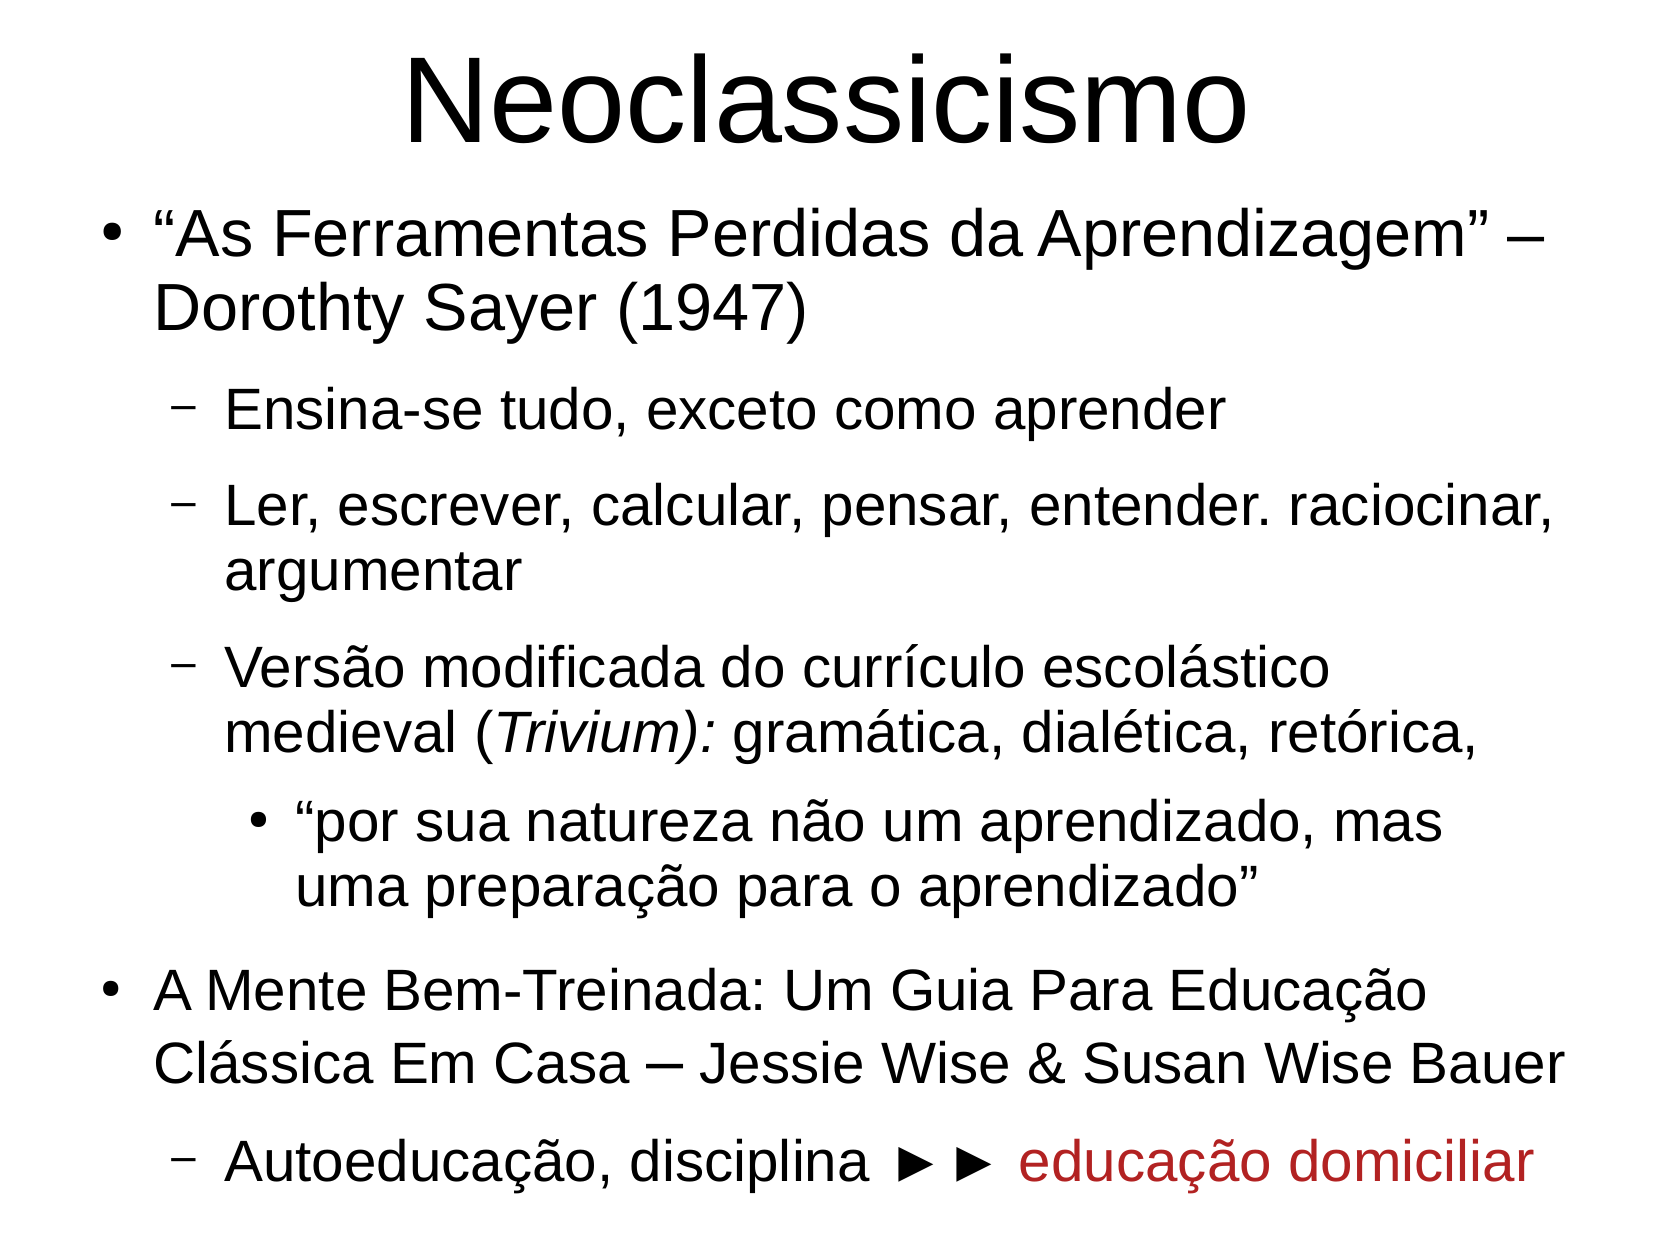

# Neoclassicismo
“As Ferramentas Perdidas da Aprendizagem” – Dorothty Sayer (1947)
Ensina-se tudo, exceto como aprender
Ler, escrever, calcular, pensar, entender. raciocinar, argumentar
Versão modificada do currículo escolástico medieval (Trivium): gramática, dialética, retórica,
“por sua natureza não um aprendizado, mas uma preparação para o aprendizado”
A Mente Bem-Treinada: Um Guia Para Educação Clássica Em Casa – Jessie Wise & Susan Wise Bauer
Autoeducação, disciplina ►► educação domiciliar